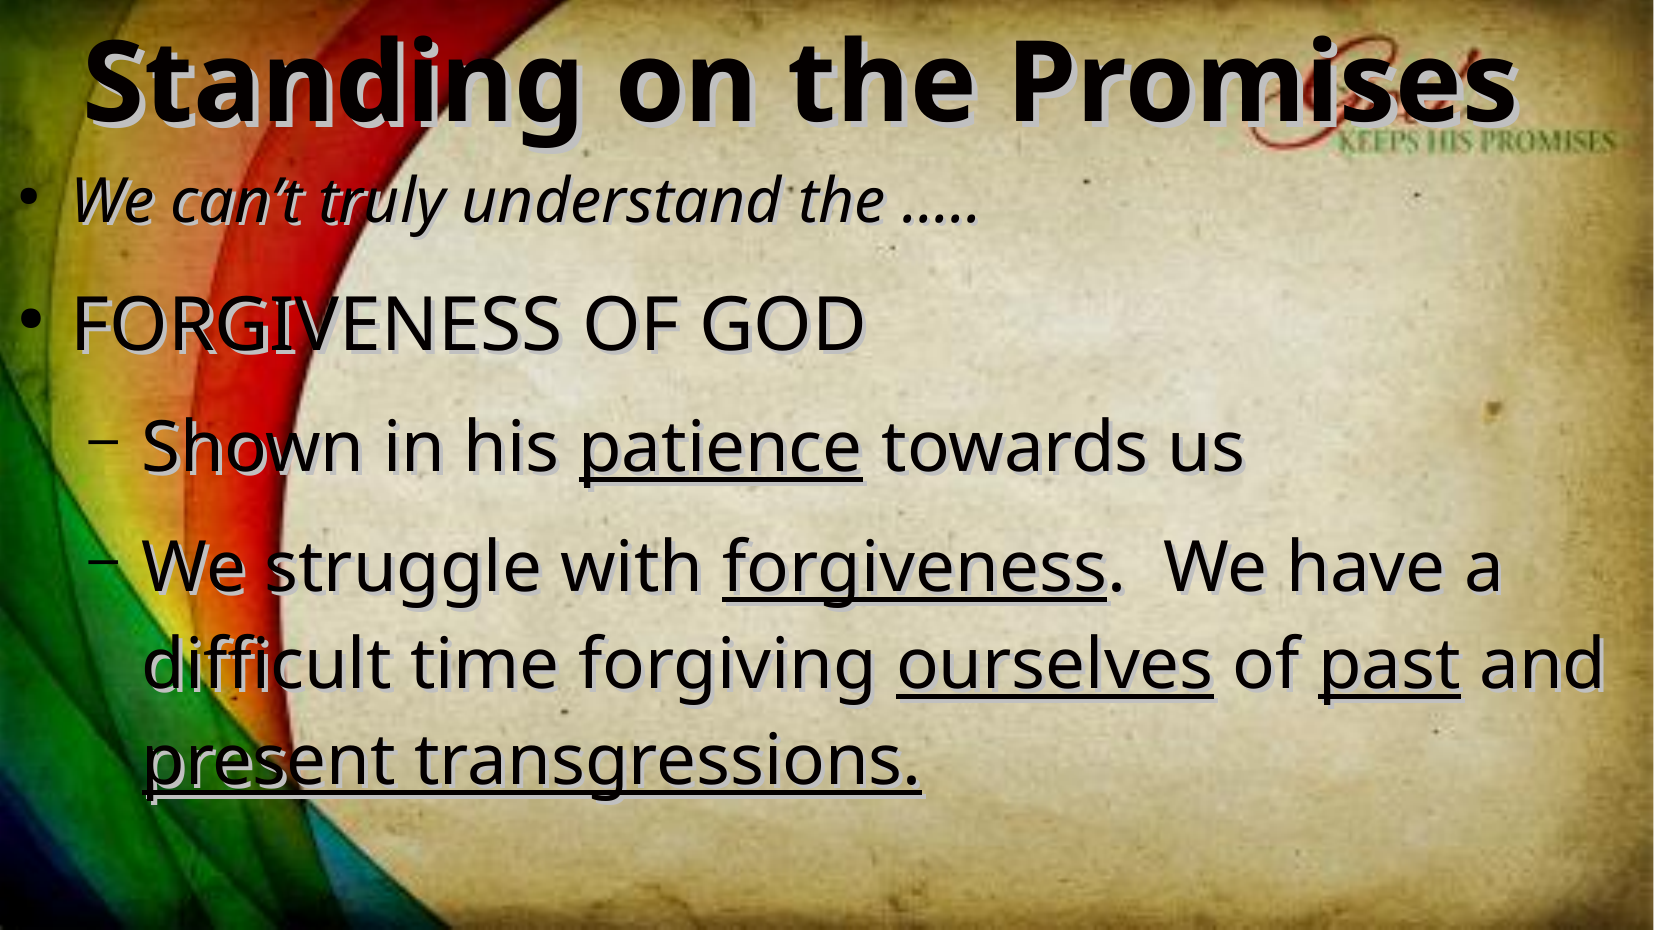

# Standing on the Promises
We can’t truly understand the …..
FORGIVENESS OF GOD
Shown in his patience towards us
We struggle with forgiveness. We have a difficult time forgiving ourselves of past and present transgressions.